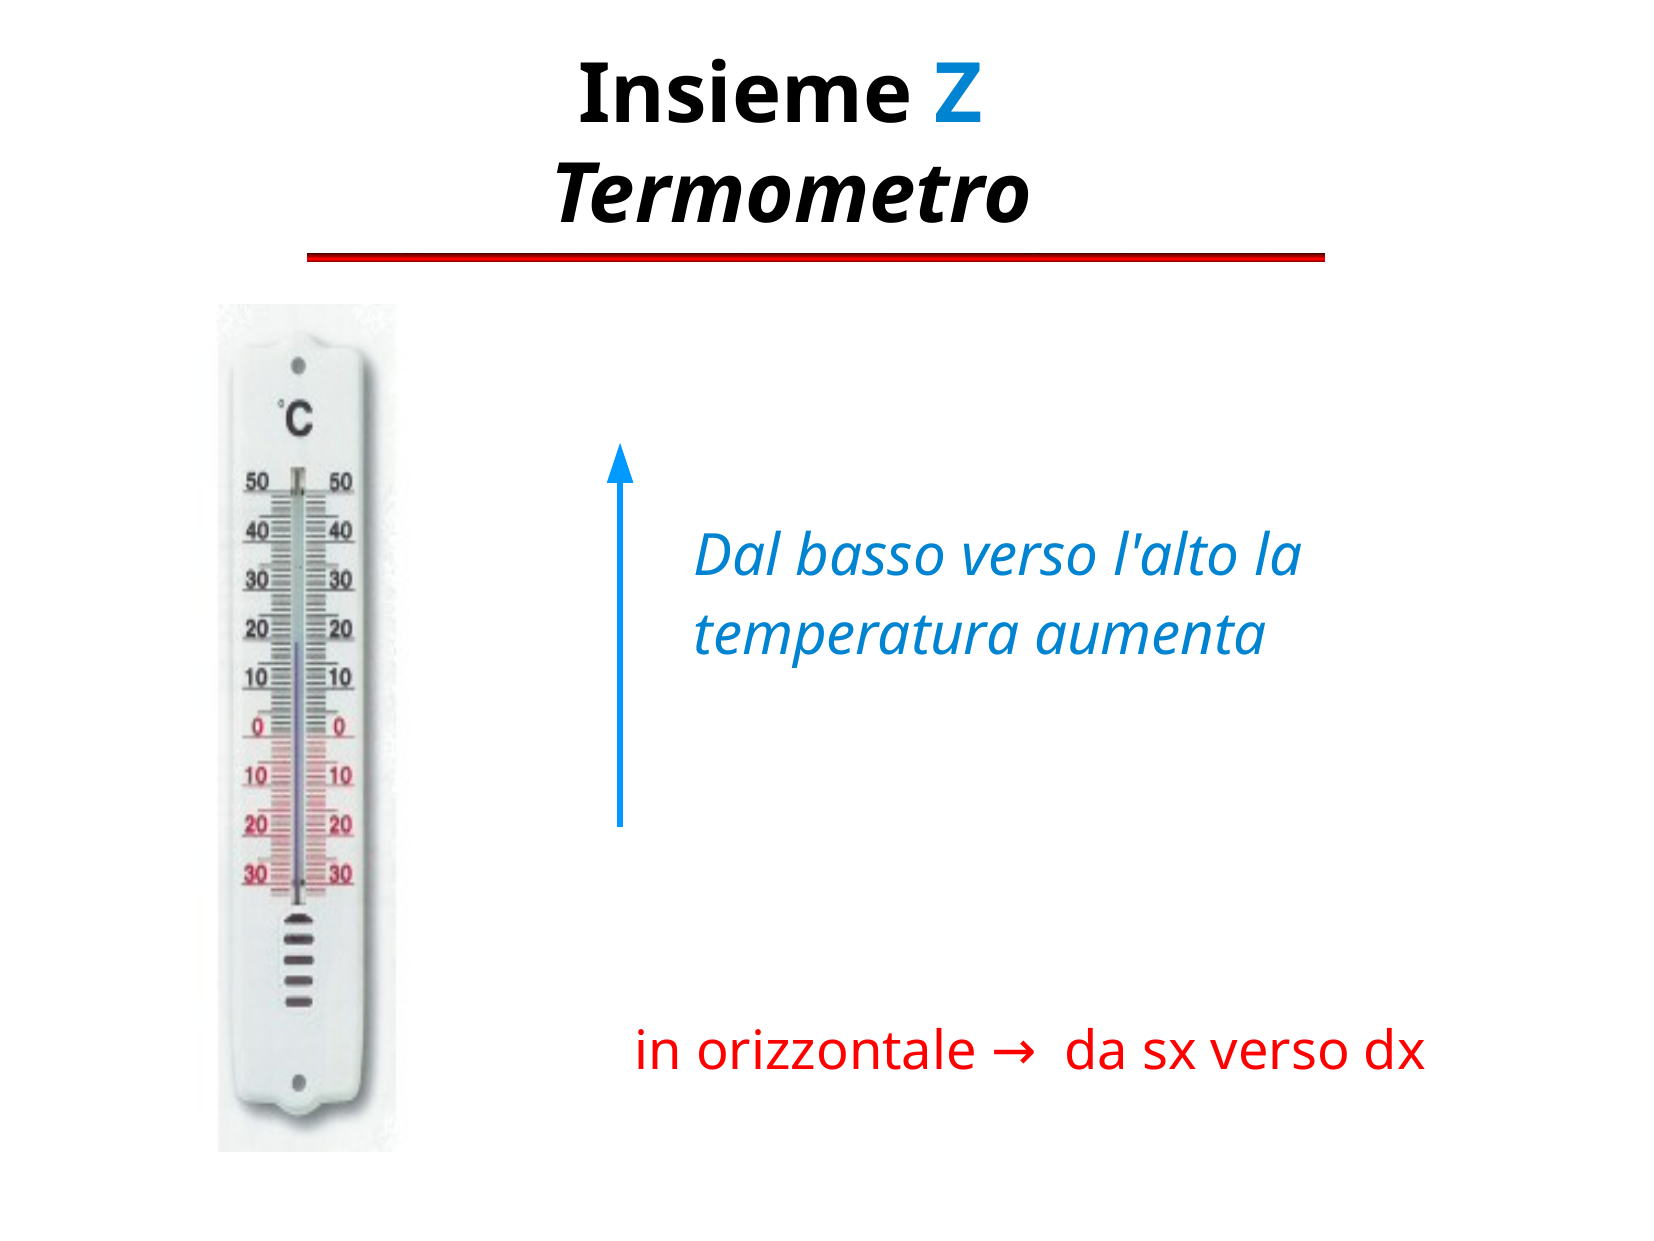

# Insieme Z Termometro
Dal basso verso l'alto la temperatura aumenta
in orizzontale → da sx verso dx